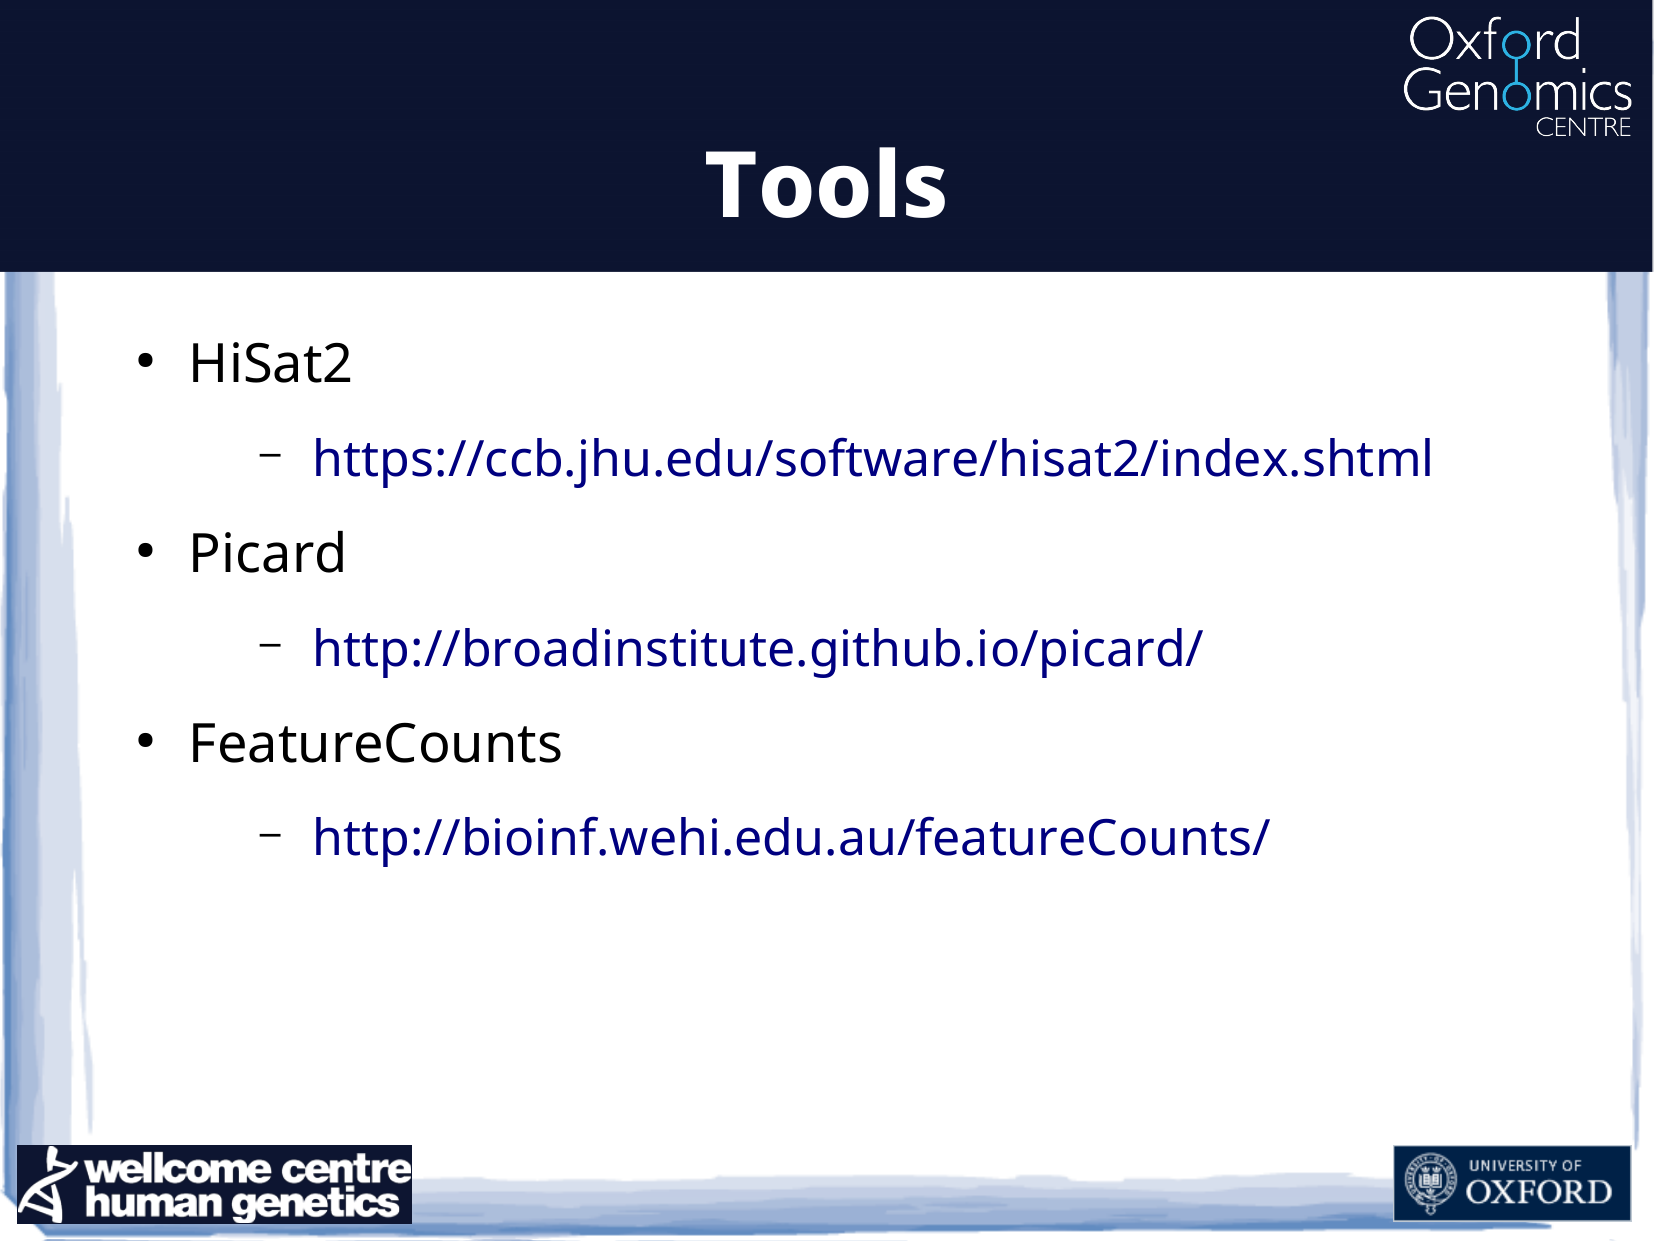

# Tools
HiSat2
https://ccb.jhu.edu/software/hisat2/index.shtml
Picard
http://broadinstitute.github.io/picard/
FeatureCounts
http://bioinf.wehi.edu.au/featureCounts/